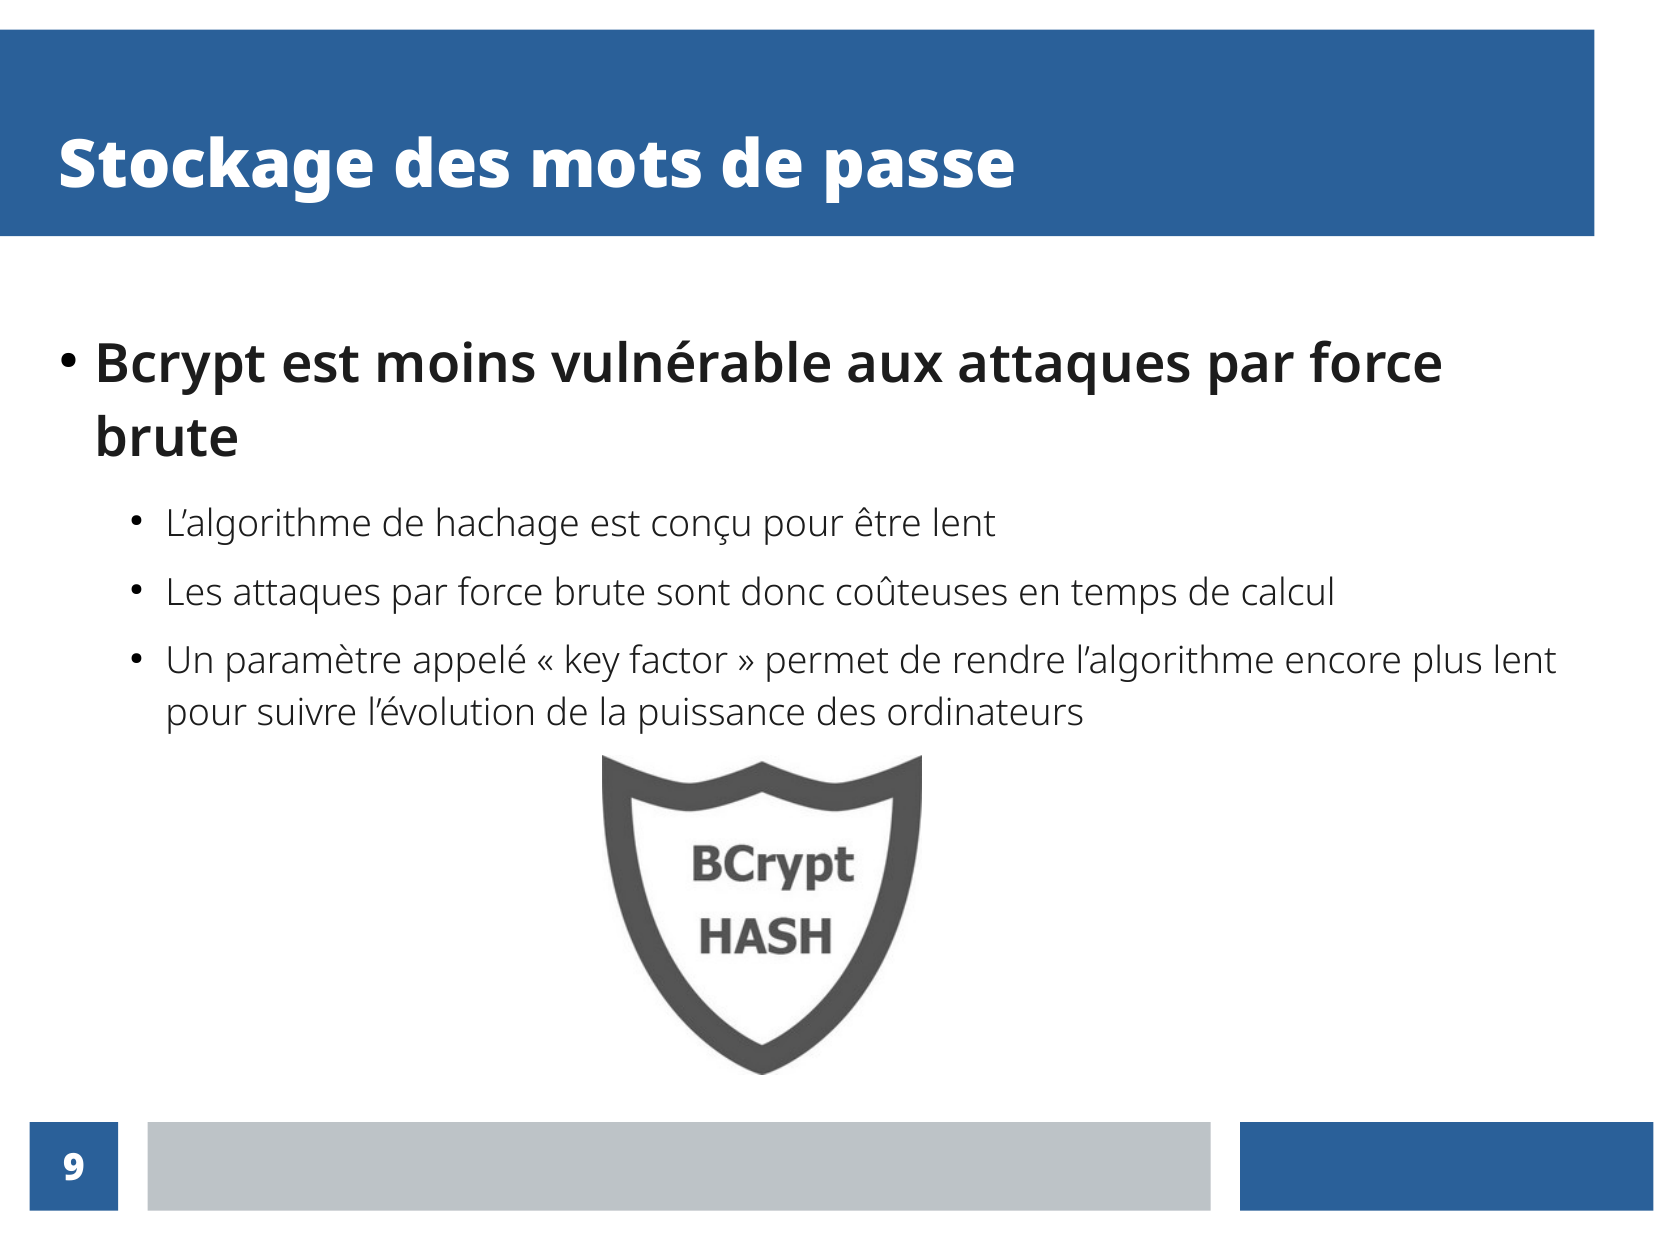

# Stockage des mots de passe
Bcrypt est moins vulnérable aux attaques par force brute
L’algorithme de hachage est conçu pour être lent
Les attaques par force brute sont donc coûteuses en temps de calcul
Un paramètre appelé « key factor » permet de rendre l’algorithme encore plus lent pour suivre l’évolution de la puissance des ordinateurs
9